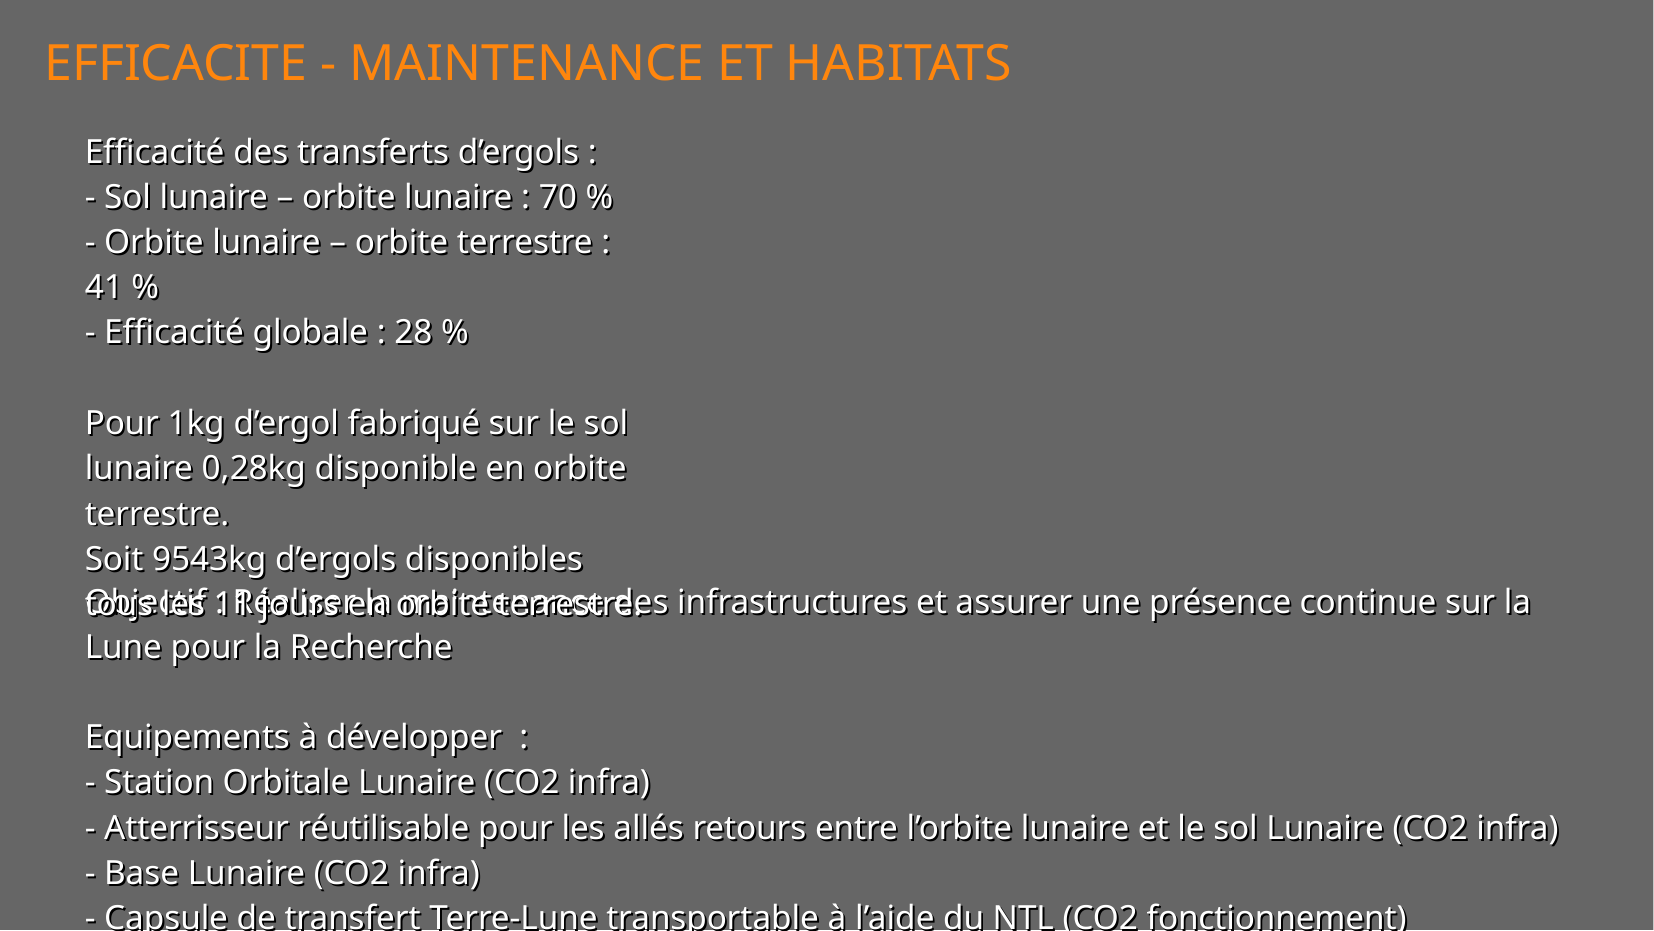

EFFICACITE - MAINTENANCE ET HABITATS
Efficacité des transferts d’ergols :
- Sol lunaire – orbite lunaire : 70 %
- Orbite lunaire – orbite terrestre : 41 %
- Efficacité globale : 28 %
Pour 1kg d’ergol fabriqué sur le sol lunaire 0,28kg disponible en orbite terrestre.
Soit 9543kg d’ergols disponibles tous les 11 jours en orbite terrestre.
Objectif : Réaliser la maintenance des infrastructures et assurer une présence continue sur la Lune pour la Recherche
Equipements à développer  :
- Station Orbitale Lunaire (CO2 infra)
- Atterrisseur réutilisable pour les allés retours entre l’orbite lunaire et le sol Lunaire (CO2 infra)
- Base Lunaire (CO2 infra)
- Capsule de transfert Terre-Lune transportable à l’aide du NTL (CO2 fonctionnement)